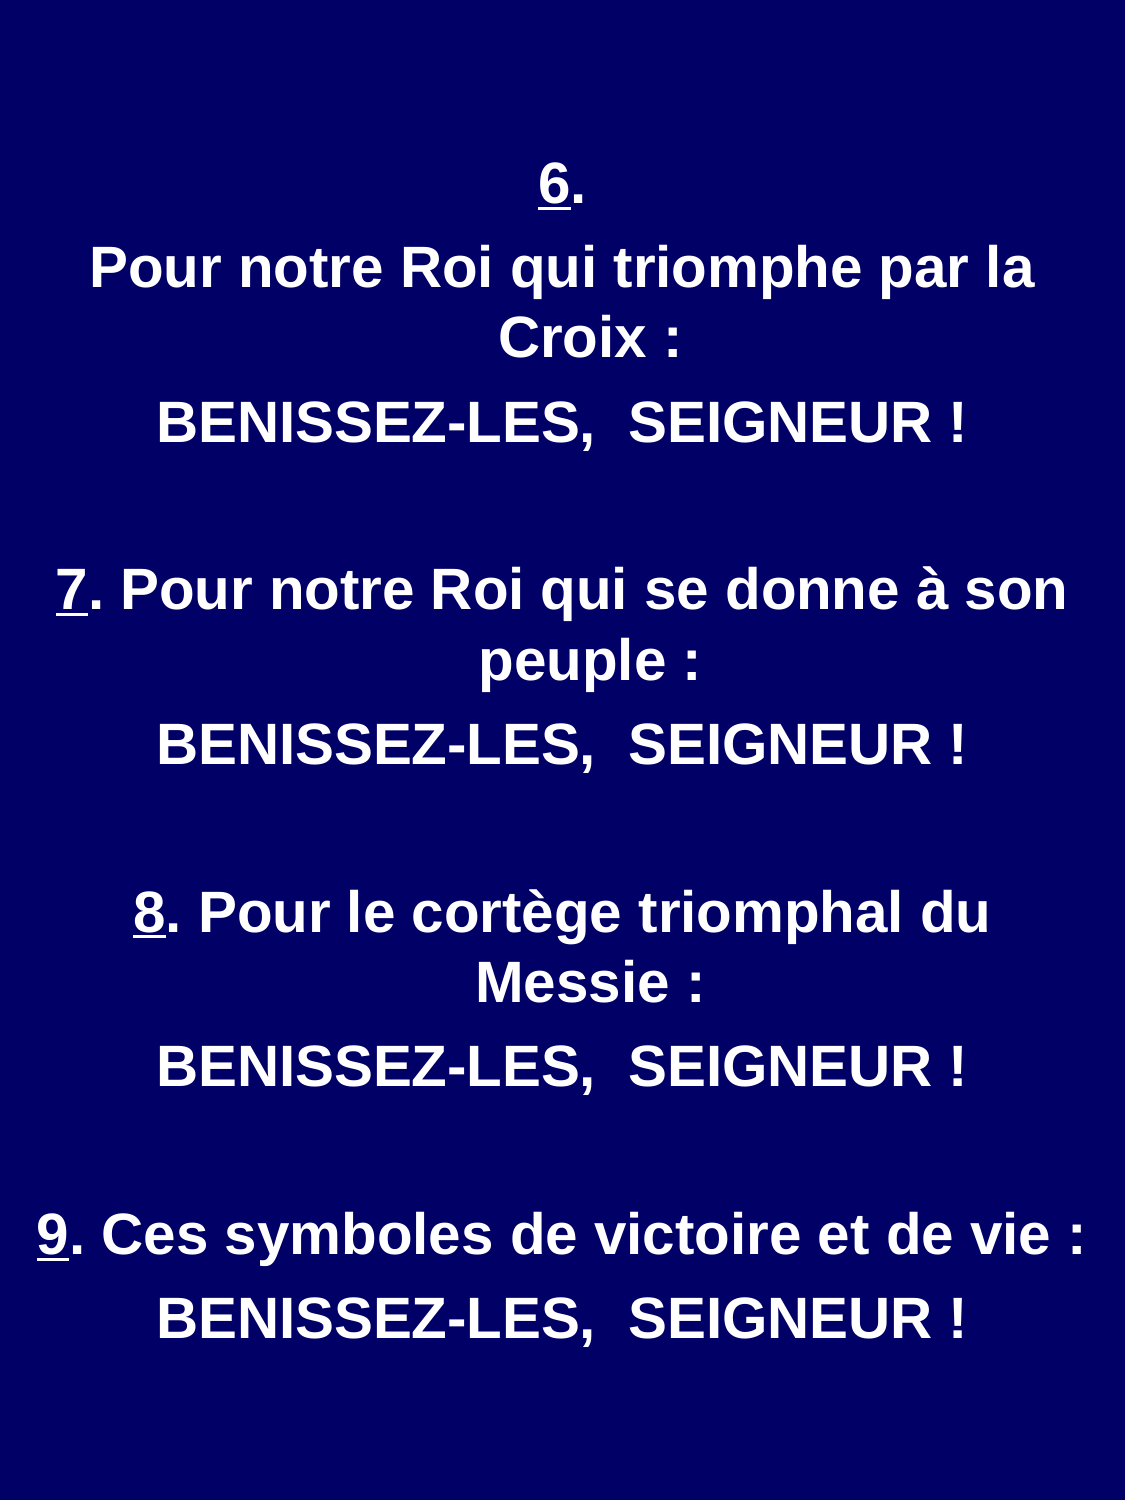

6.
Pour notre Roi qui triomphe par la Croix :
BENISSEZ-LES, SEIGNEUR !
7. Pour notre Roi qui se donne à son peuple :
BENISSEZ-LES, SEIGNEUR !
8. Pour le cortège triomphal du Messie :
BENISSEZ-LES, SEIGNEUR !
9. Ces symboles de victoire et de vie :
BENISSEZ-LES, SEIGNEUR !